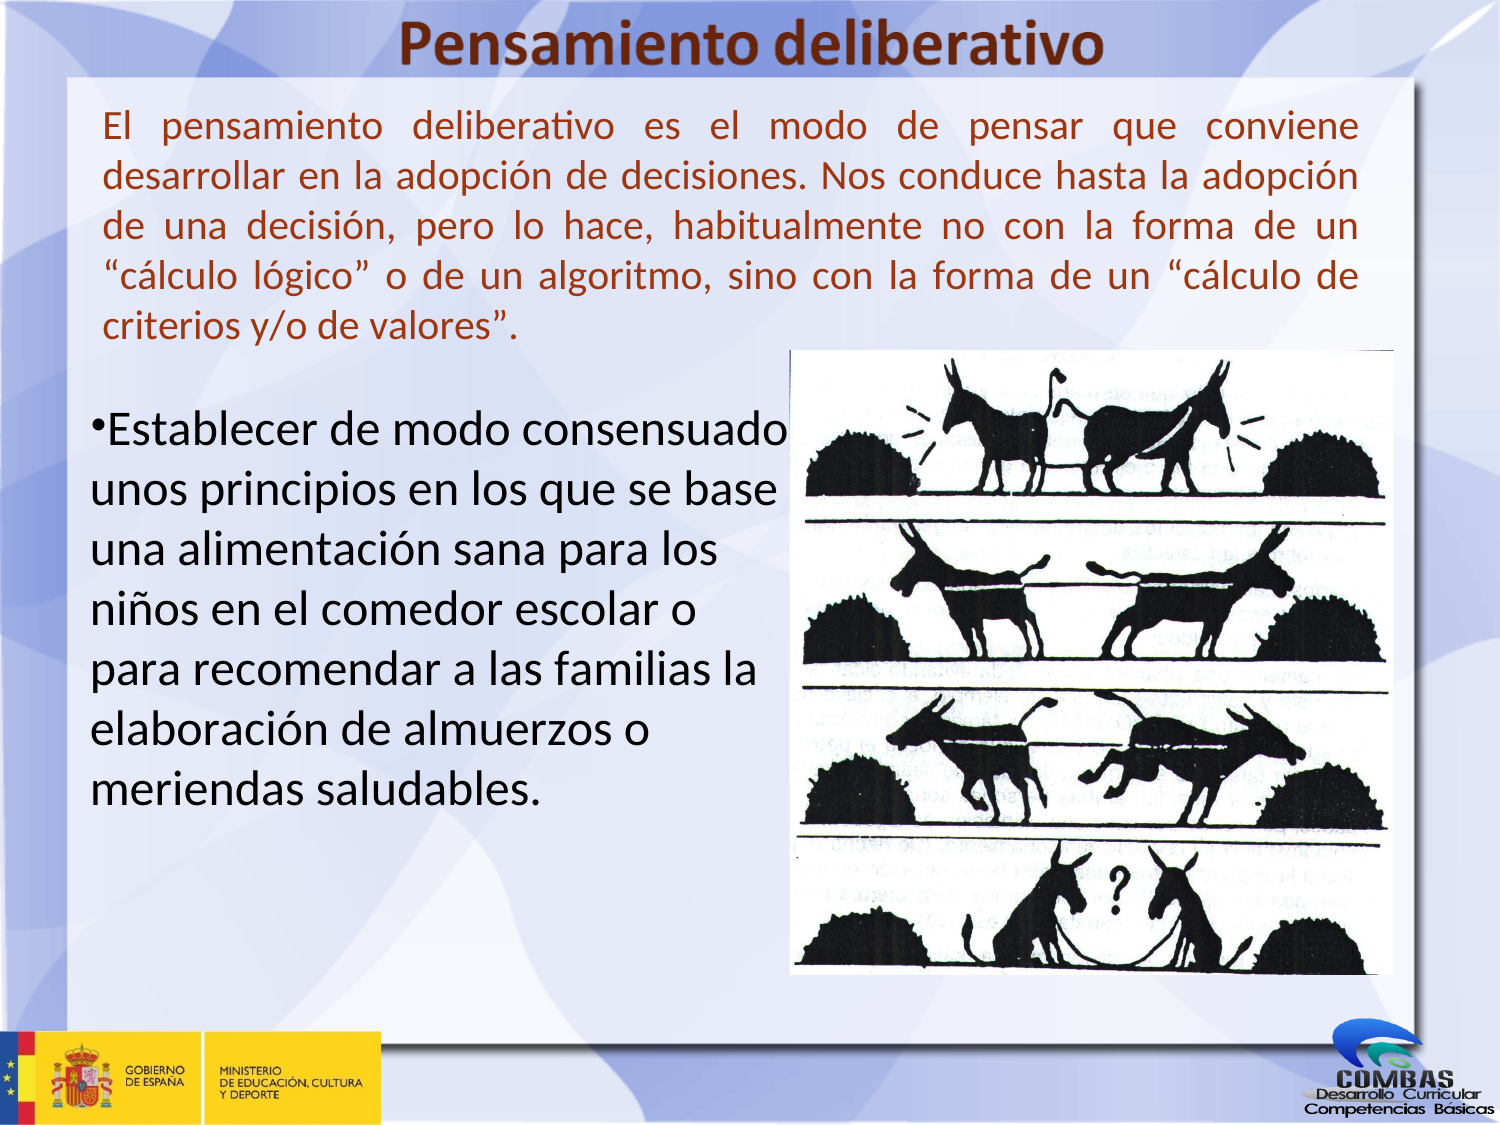

El pensamiento deliberativo es el modo de pensar que conviene desarrollar en la adopción de decisiones. Nos conduce hasta la adopción de una decisión, pero lo hace, habitualmente no con la forma de un “cálculo lógico” o de un algoritmo, sino con la forma de un “cálculo de criterios y/o de valores”.
Establecer de modo consensuado unos principios en los que se base una alimentación sana para los niños en el comedor escolar o para recomendar a las familias la elaboración de almuerzos o meriendas saludables.